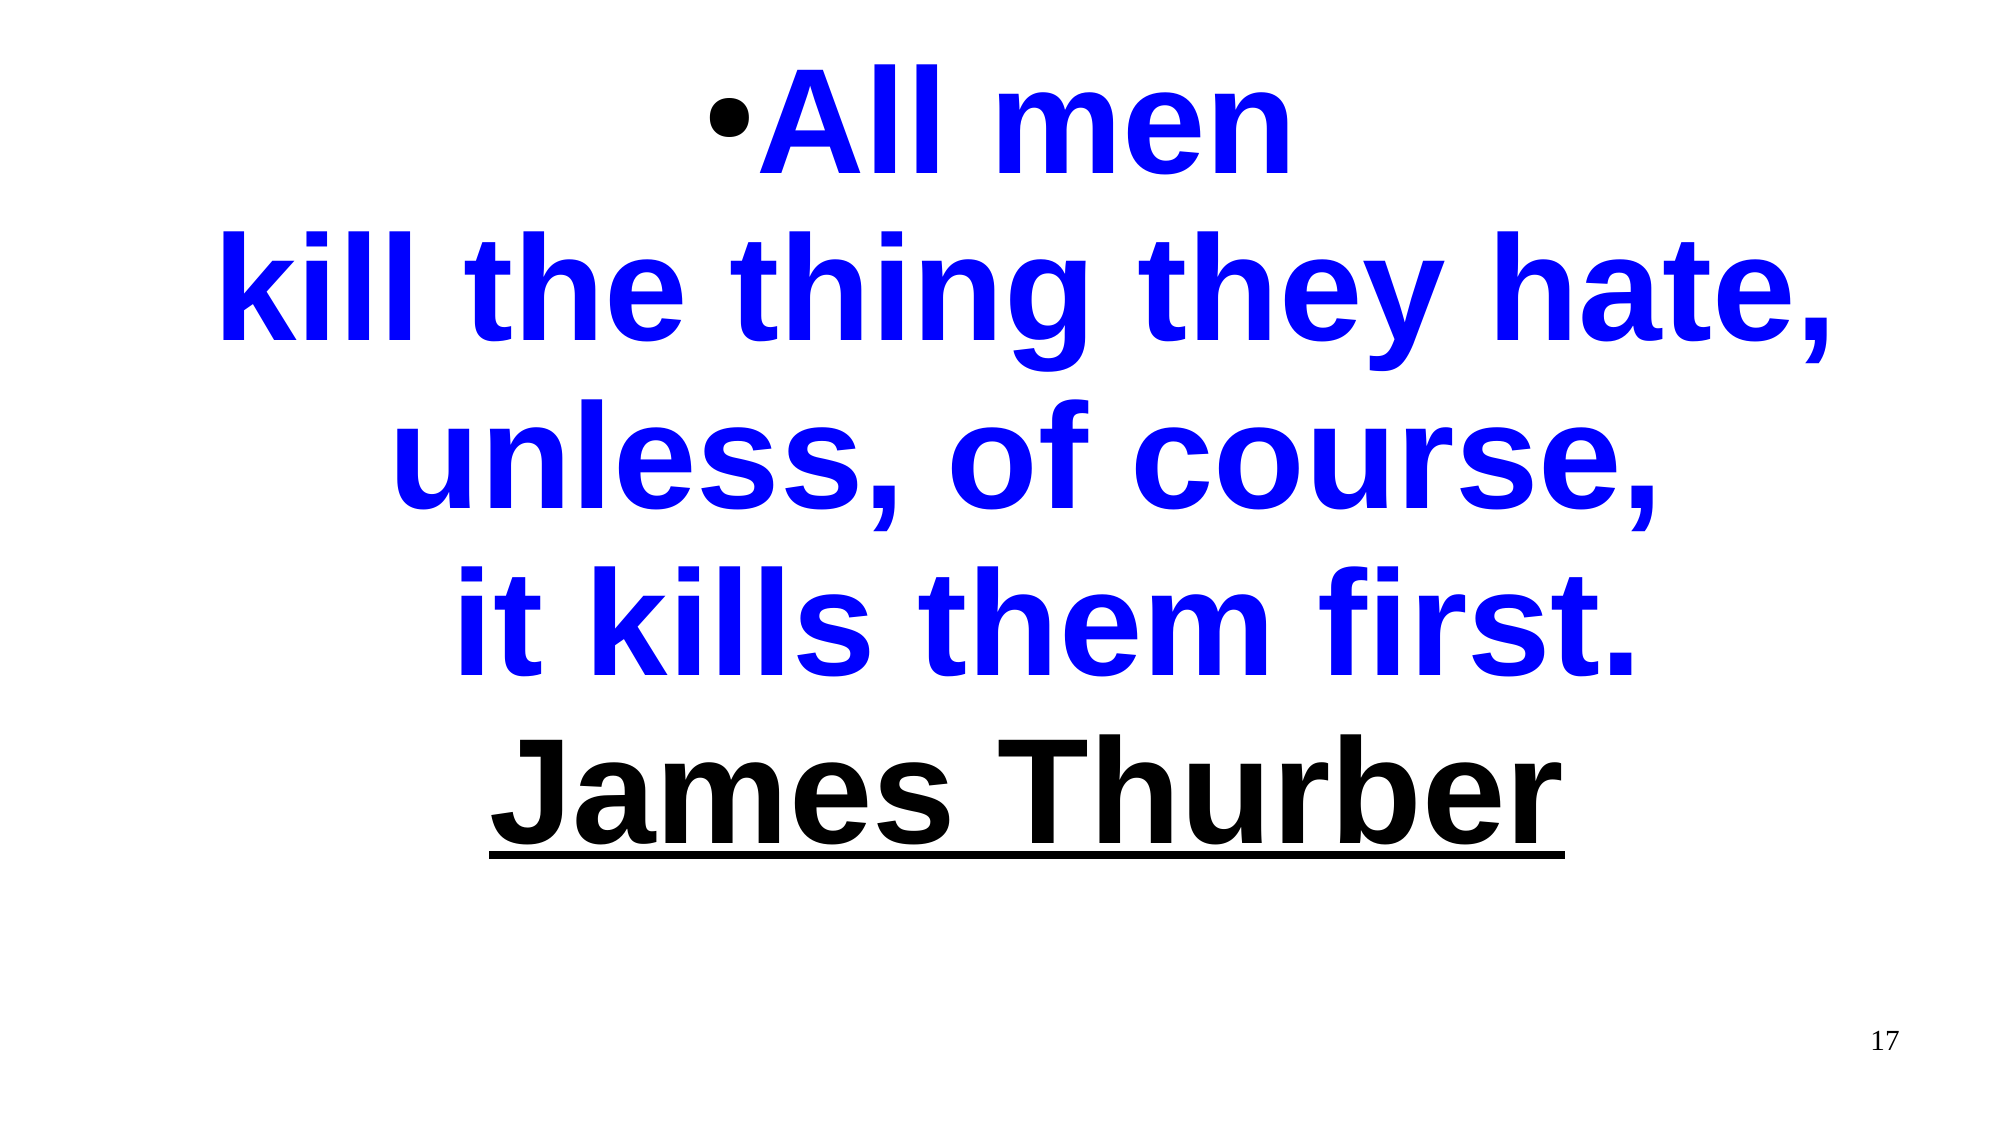

# All men kill the thing they hate, unless, of course, it kills them first. James Thurber
17